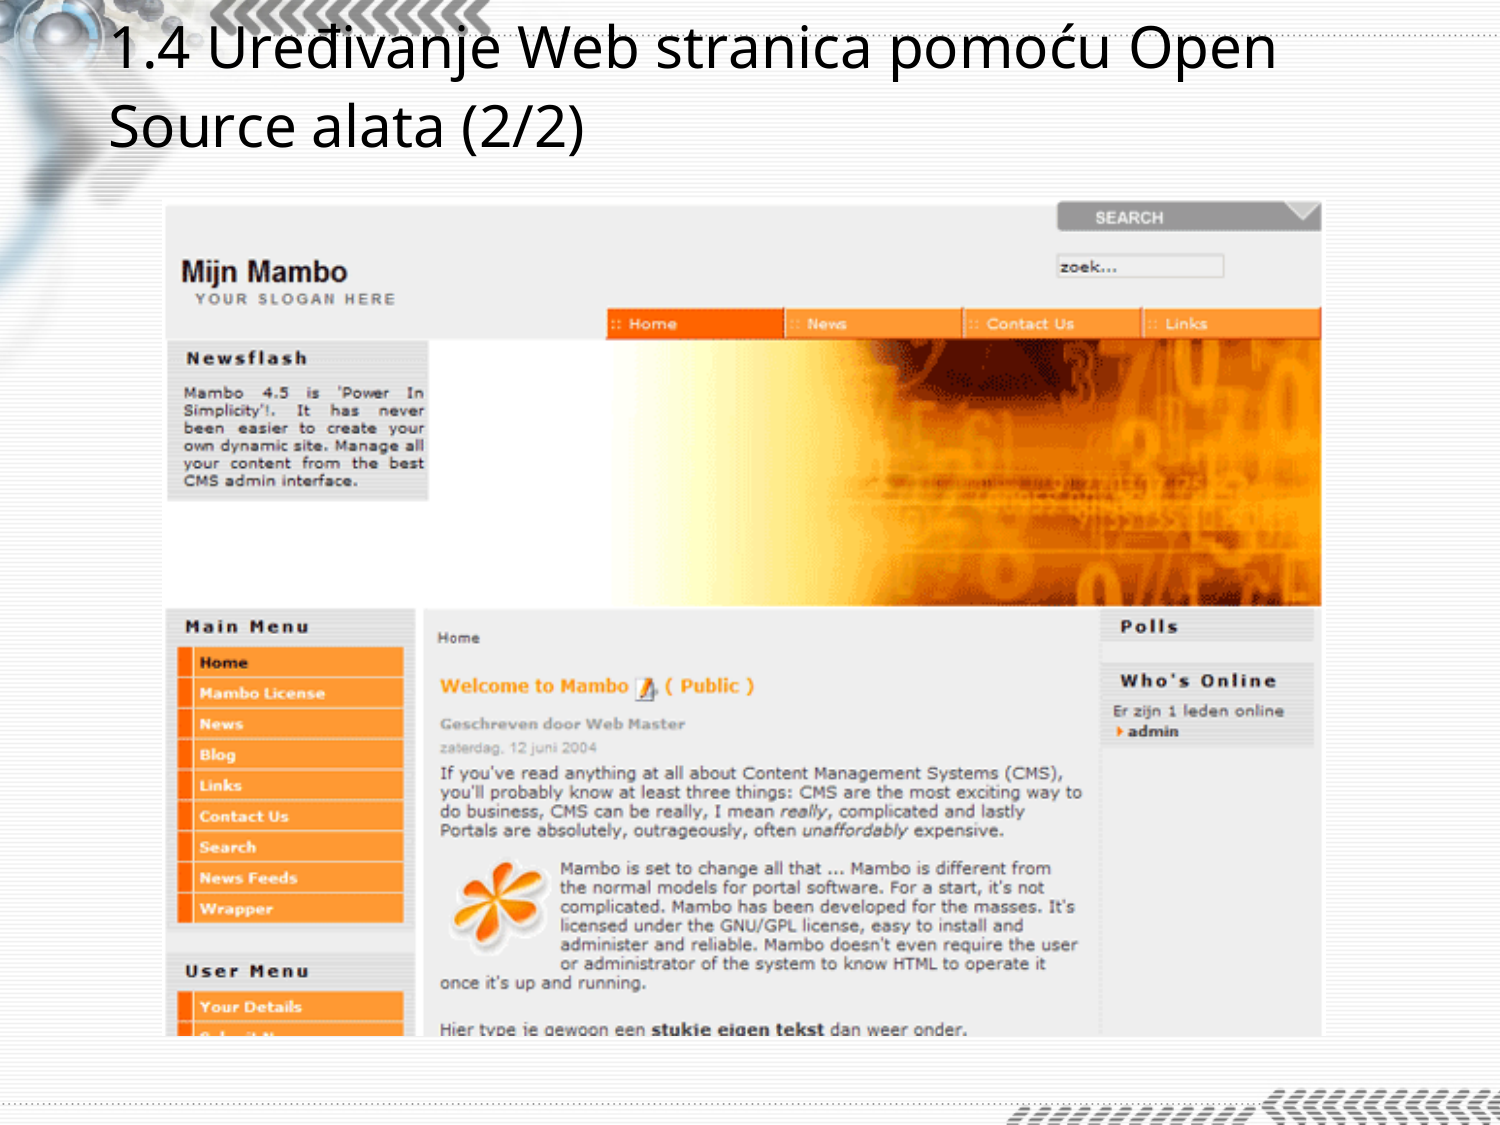

# 1.4 Uređivanje Web stranica pomoću Open Source alata (2/2)